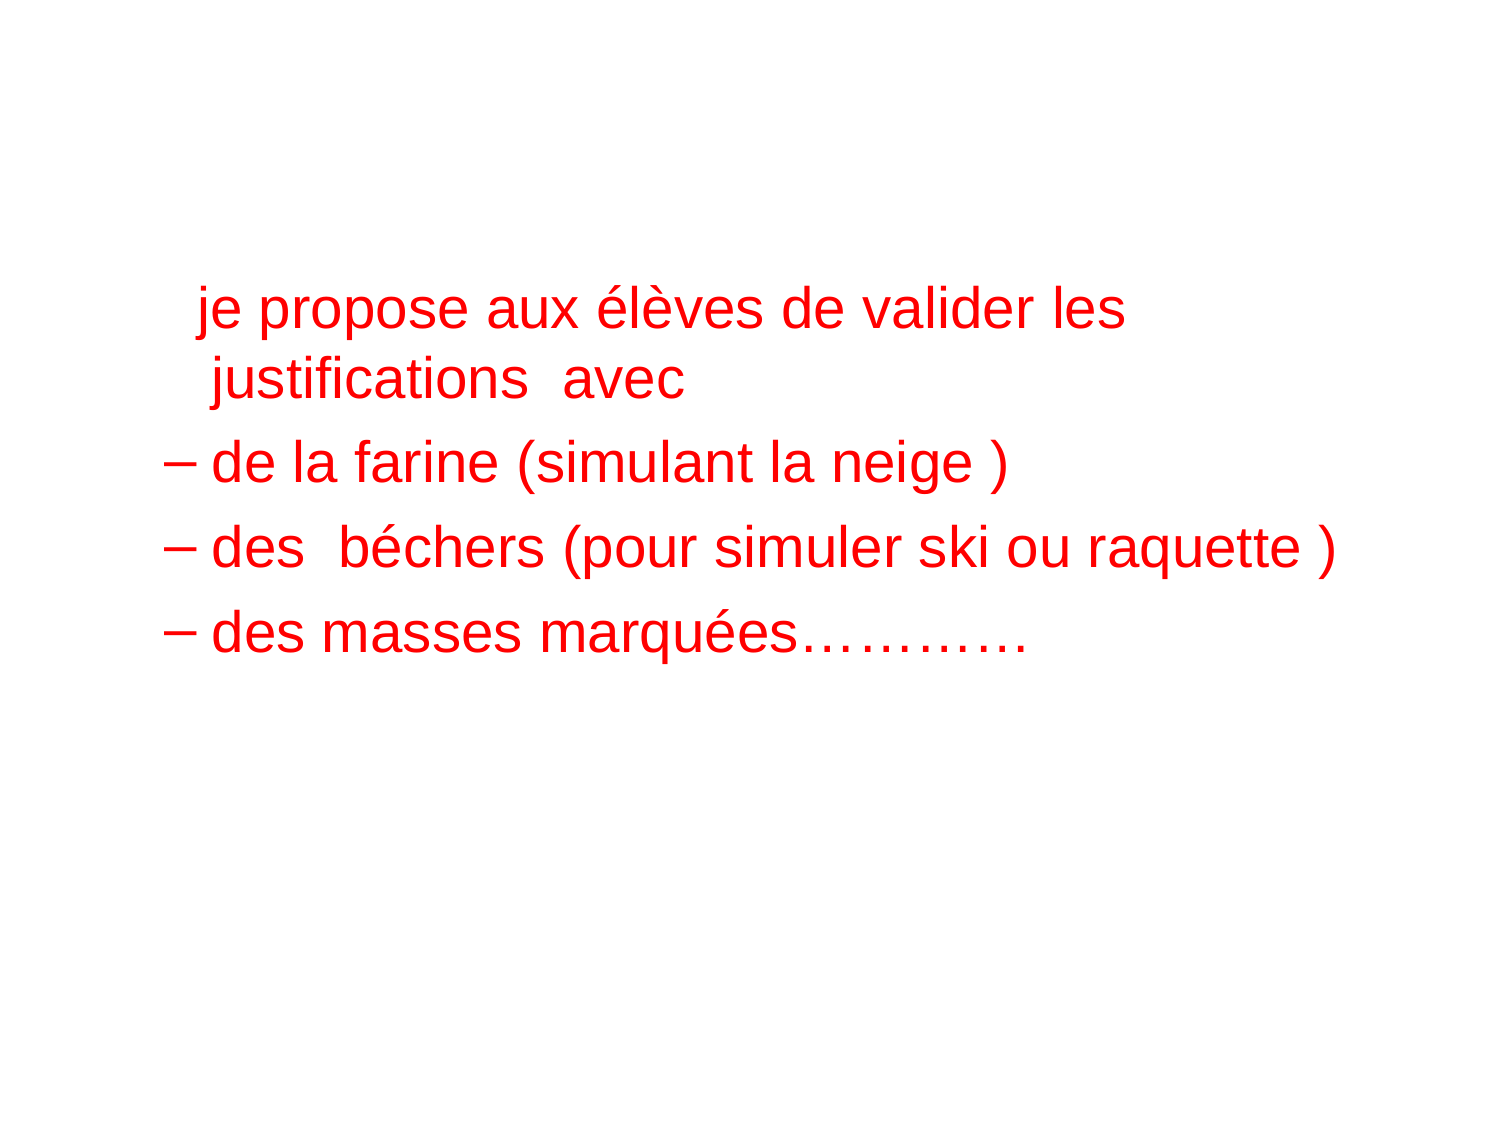

# je propose aux élèves de valider les justifications avec
de la farine (simulant la neige )
des béchers (pour simuler ski ou raquette )
des masses marquées…………